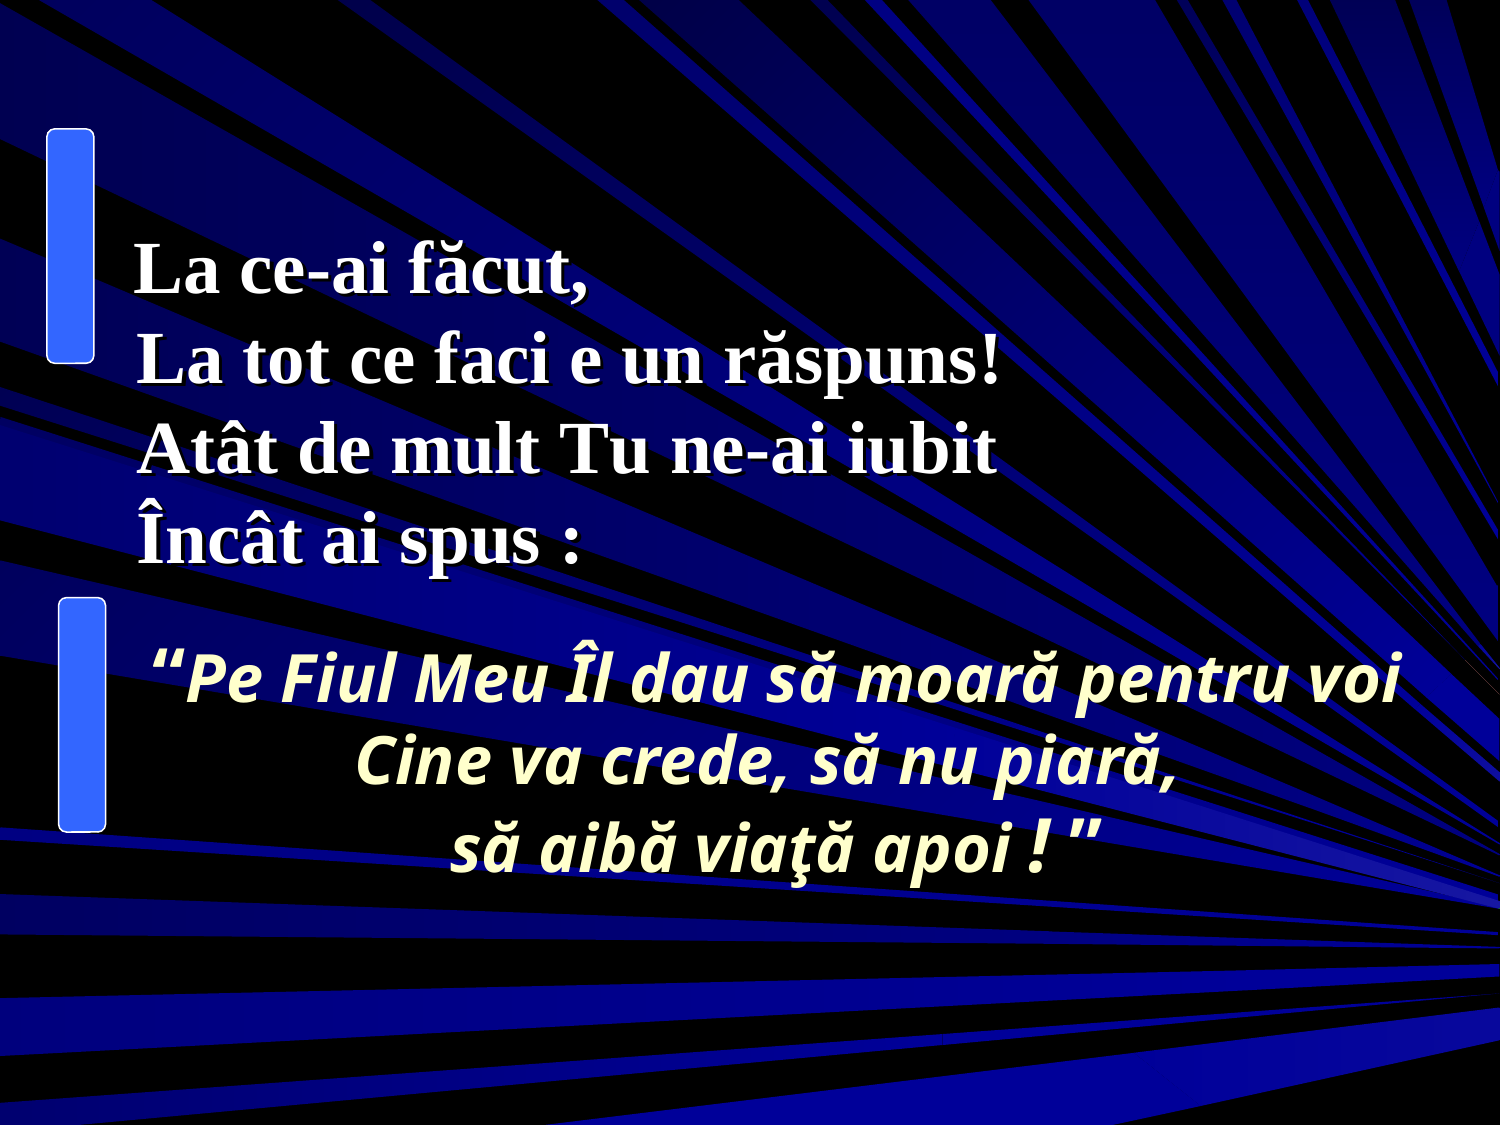

# La ce-ai făcut, La tot ce faci e un răspuns! Atât de mult Tu ne-ai iubit Încât ai spus :
“Pe Fiul Meu Îl dau să moară pentru voi
Cine va crede, să nu piară,
să aibă viaţă apoi ! ”